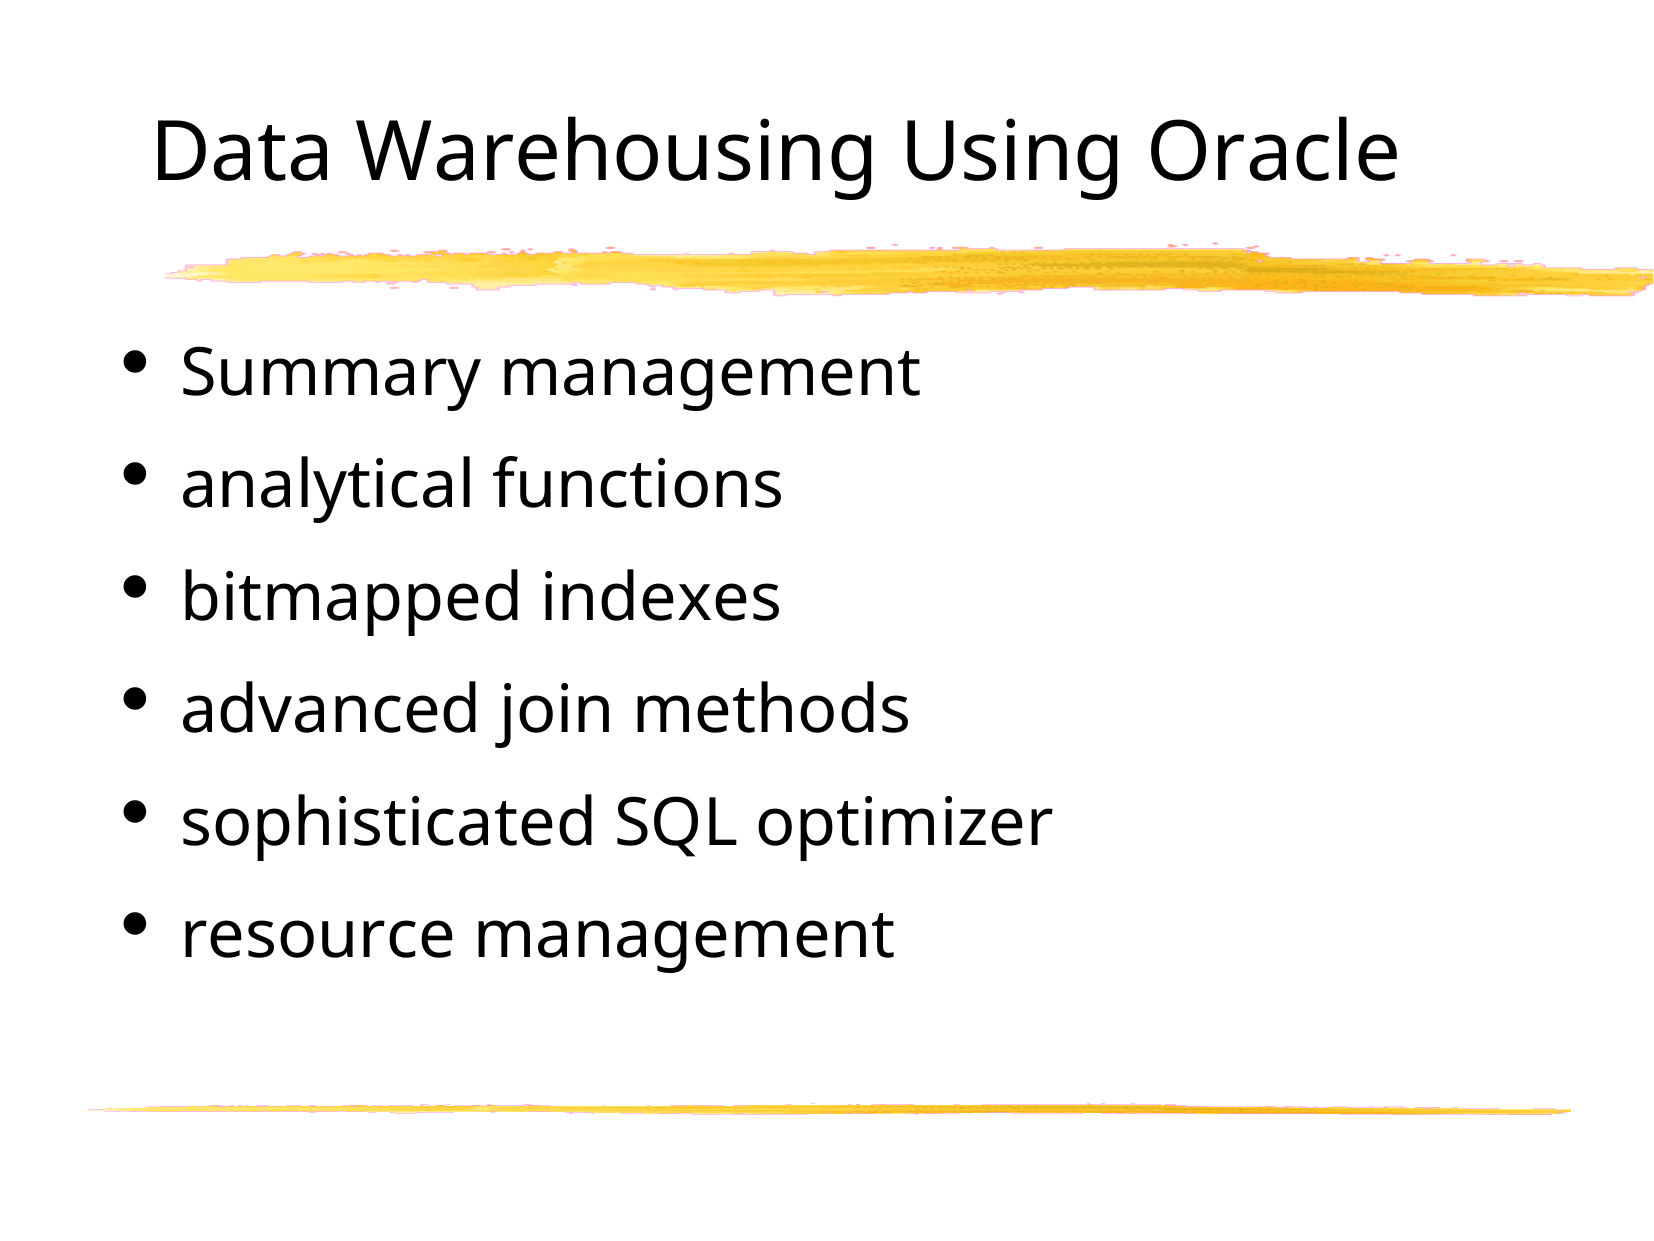

# Data Warehousing Using Oracle
Summary management
analytical functions
bitmapped indexes
advanced join methods
sophisticated SQL optimizer
resource management